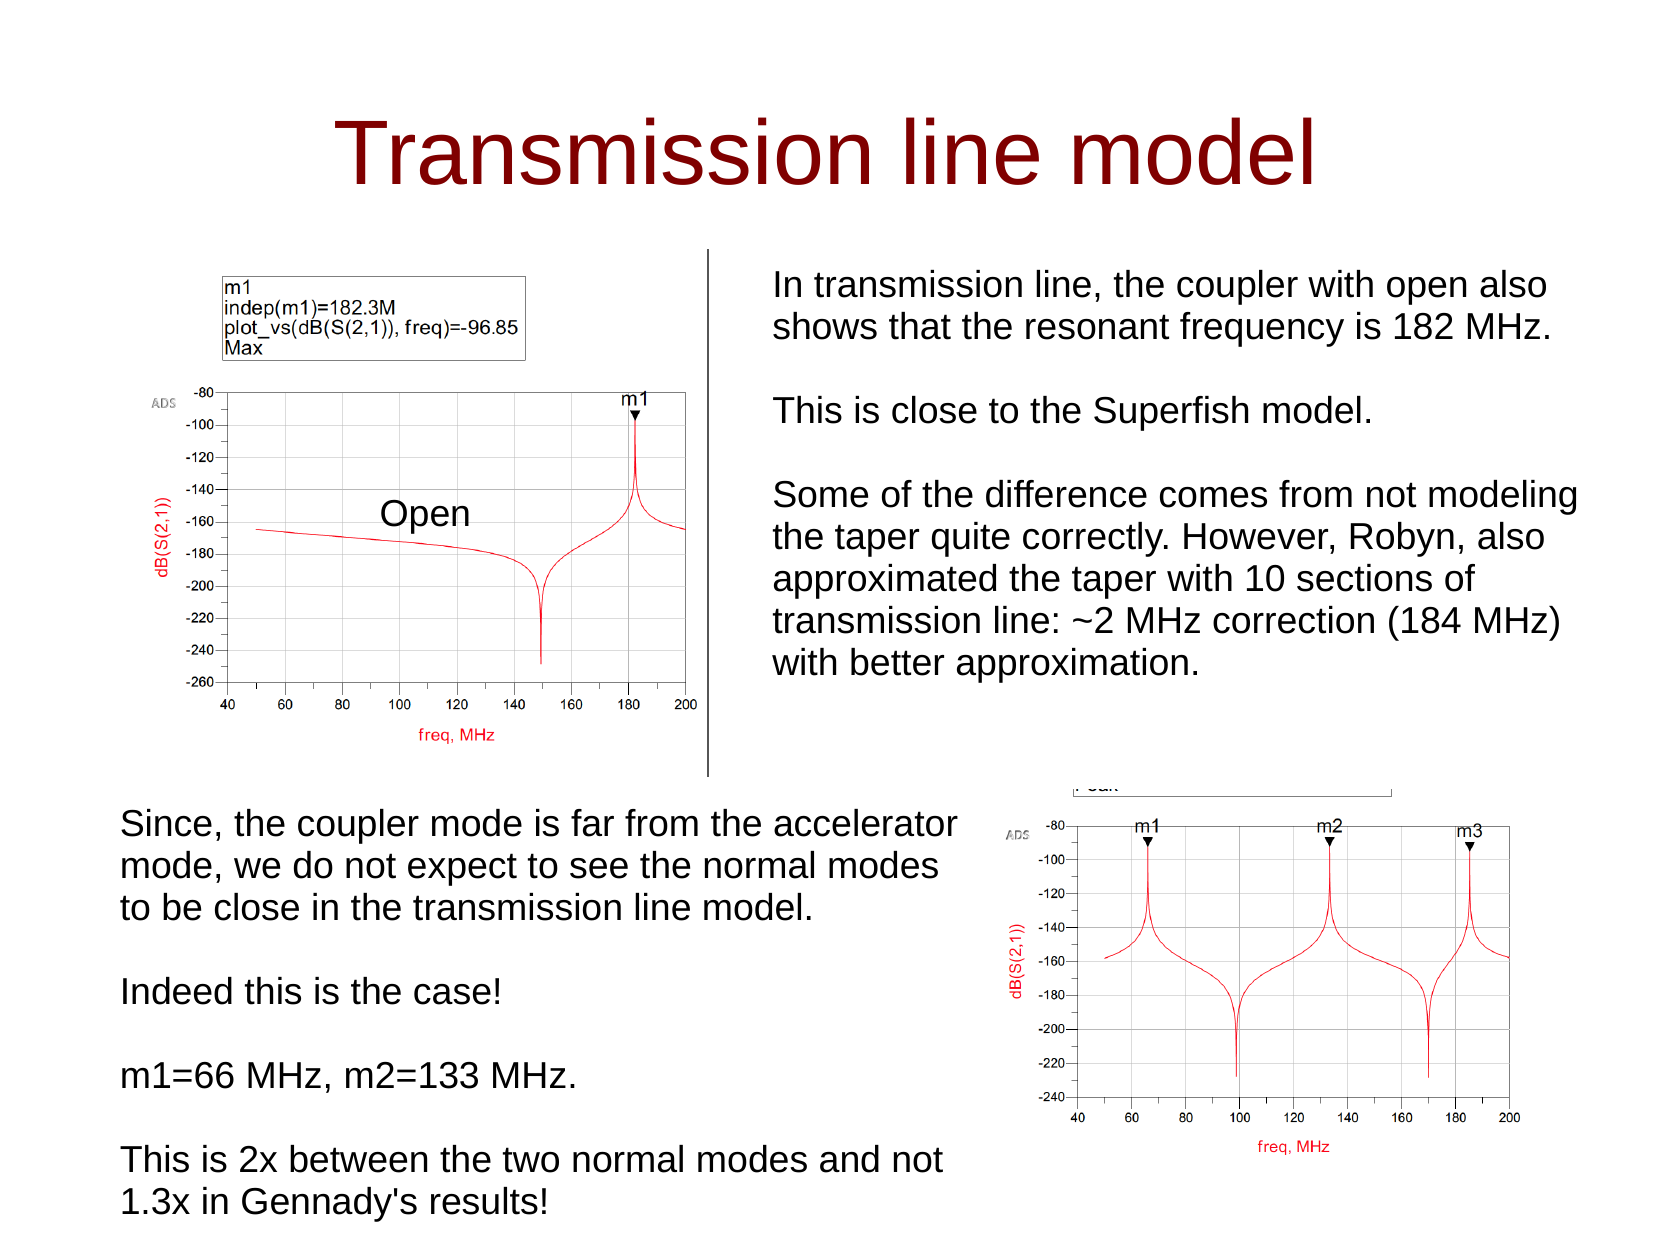

# Transmission line model
Open
In transmission line, the coupler with open also shows that the resonant frequency is 182 MHz.
This is close to the Superfish model.
Some of the difference comes from not modeling the taper quite correctly. However, Robyn, also approximated the taper with 10 sections of transmission line: ~2 MHz correction (184 MHz) with better approximation.
Since, the coupler mode is far from the accelerator mode, we do not expect to see the normal modes to be close in the transmission line model.
Indeed this is the case!
m1=66 MHz, m2=133 MHz.
This is 2x between the two normal modes and not 1.3x in Gennady's results!